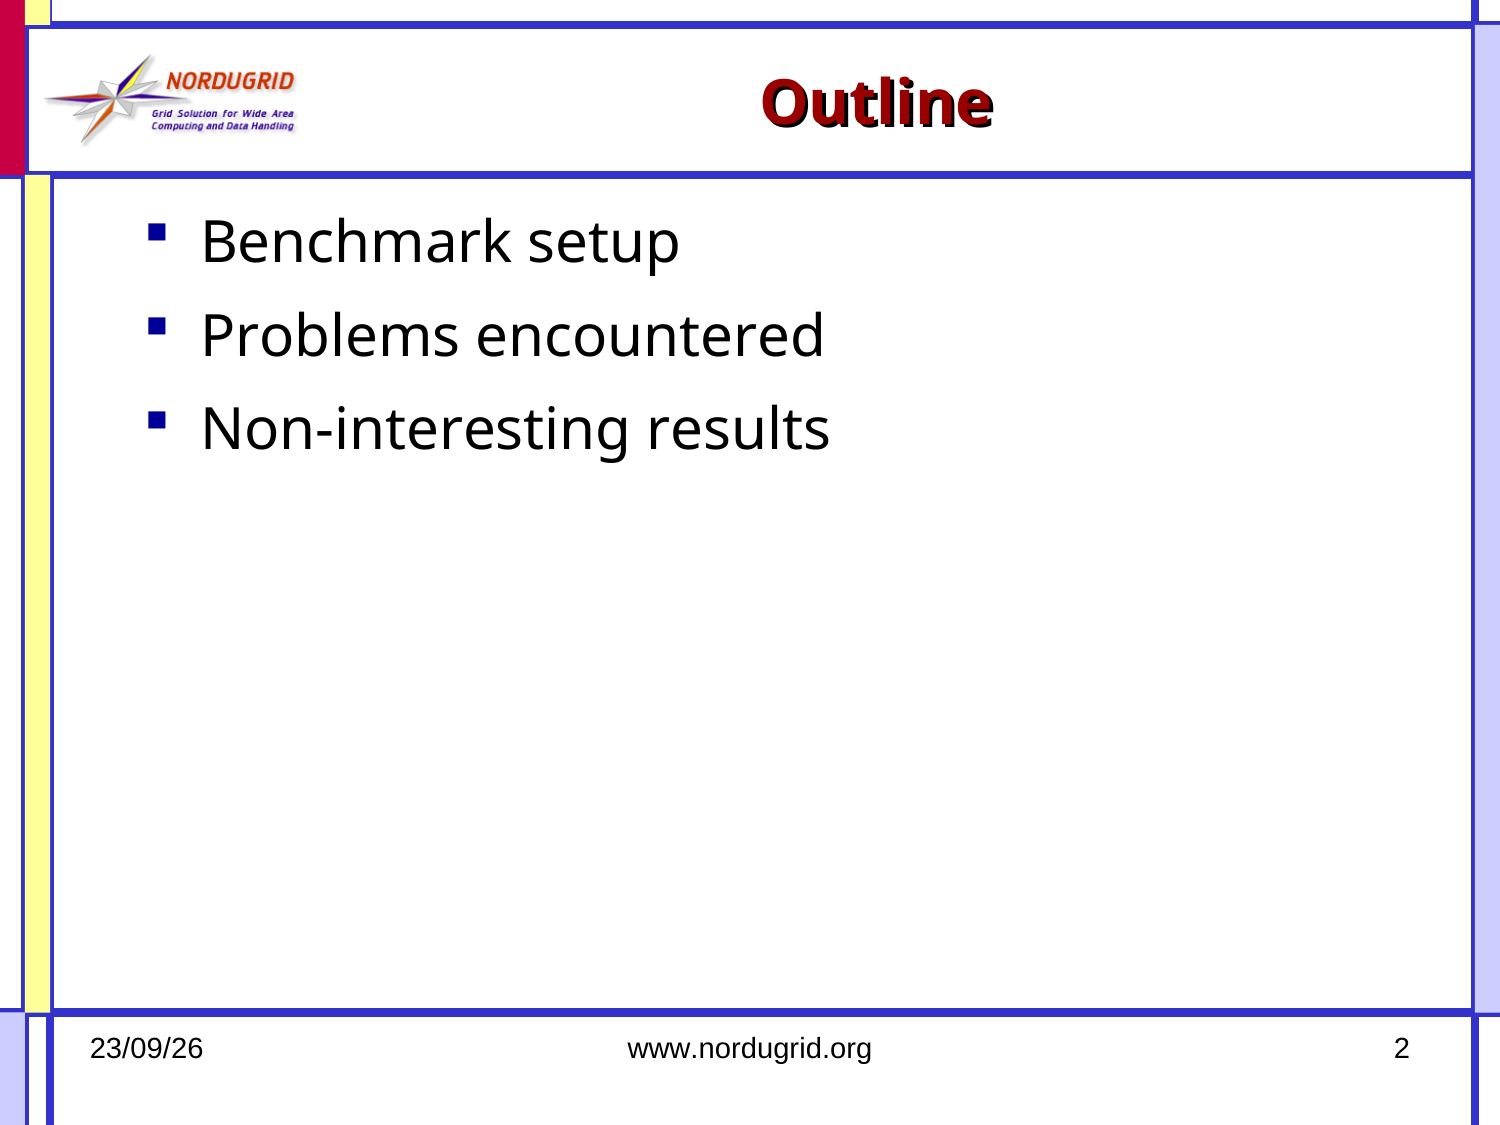

# Outline
Benchmark setup
Problems encountered
Non-interesting results
www.nordugrid.org
2